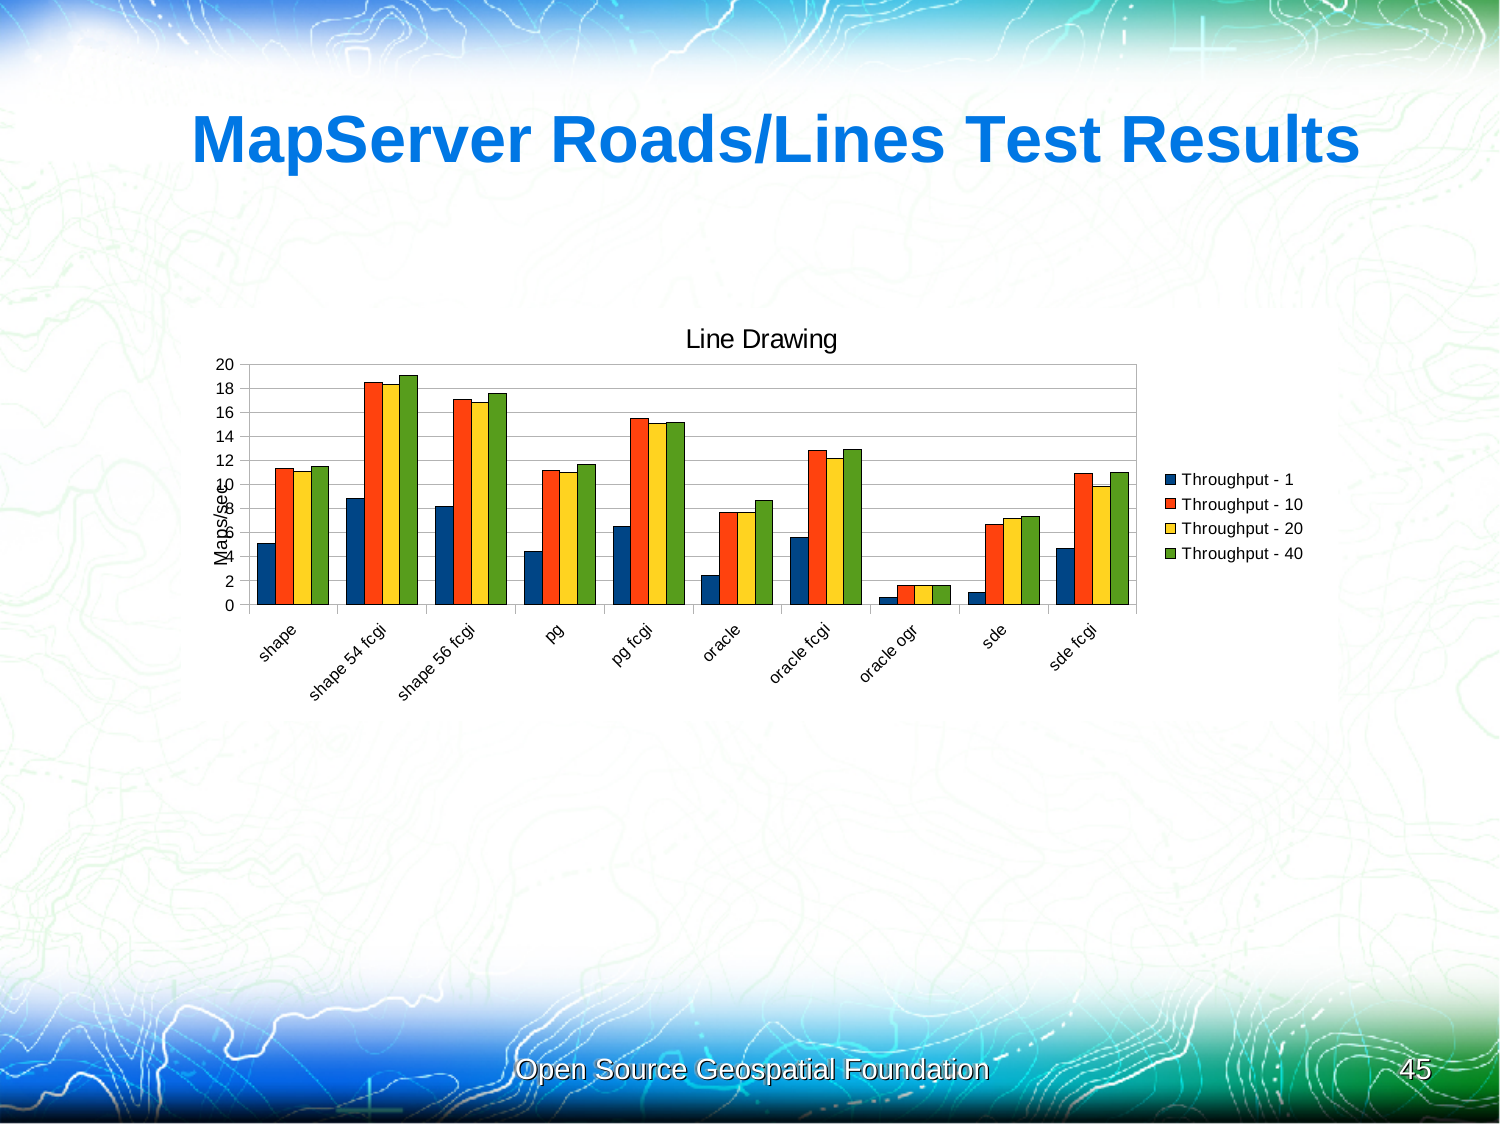

# MapServer Roads/Lines Test Results
### Chart: Line Drawing
| Category | Throughput - 1 | Throughput - 10 | Throughput - 20 | Throughput - 40 |
|---|---|---|---|---|
| shape | 5.1 | 11.3 | 11.1 | 11.5 |
| shape 54 fcgi | 8.8 | 18.5 | 18.3 | 19.1 |
| shape 56 fcgi | 8.2 | 17.1 | 16.8 | 17.6 |
| pg | 4.4 | 11.2 | 11.0 | 11.7 |
| pg fcgi | 6.5 | 15.5 | 15.1 | 15.2 |
| oracle | 2.4 | 7.7 | 7.7 | 8.7 |
| oracle fcgi | 5.6 | 12.8 | 12.2 | 12.9 |
| oracle ogr | 0.6 | 1.6 | 1.6 | 1.6 |
| sde | 1.0 | 6.7 | 7.2 | 7.3 |
| sde fcgi | 4.7 | 10.9 | 9.8 | 11.0 |Open Source Geospatial Foundation
45